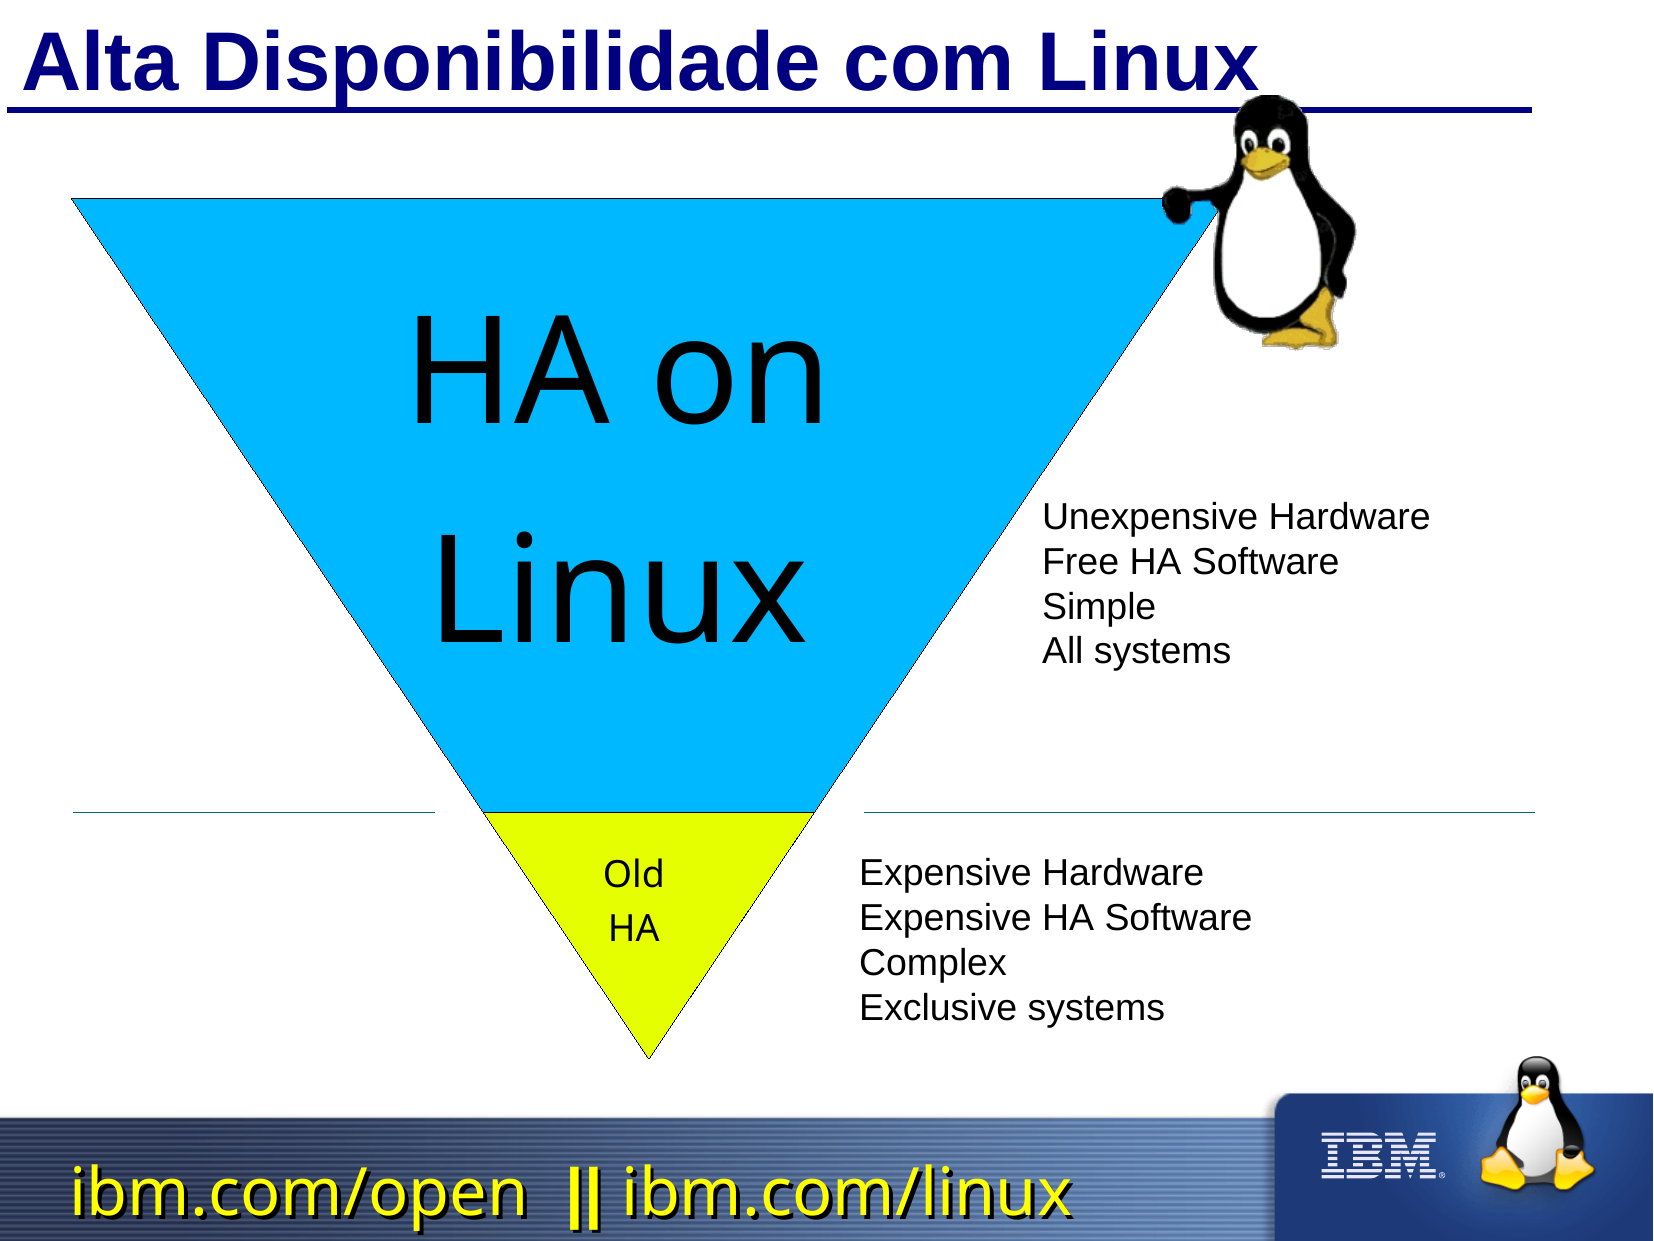

Alta Disponibilidade com Linux
HA on
Linux
Old
HA
Unexpensive Hardware
Free HA Software
Simple
All systems
Expensive Hardware
Expensive HA Software
Complex
Exclusive systems